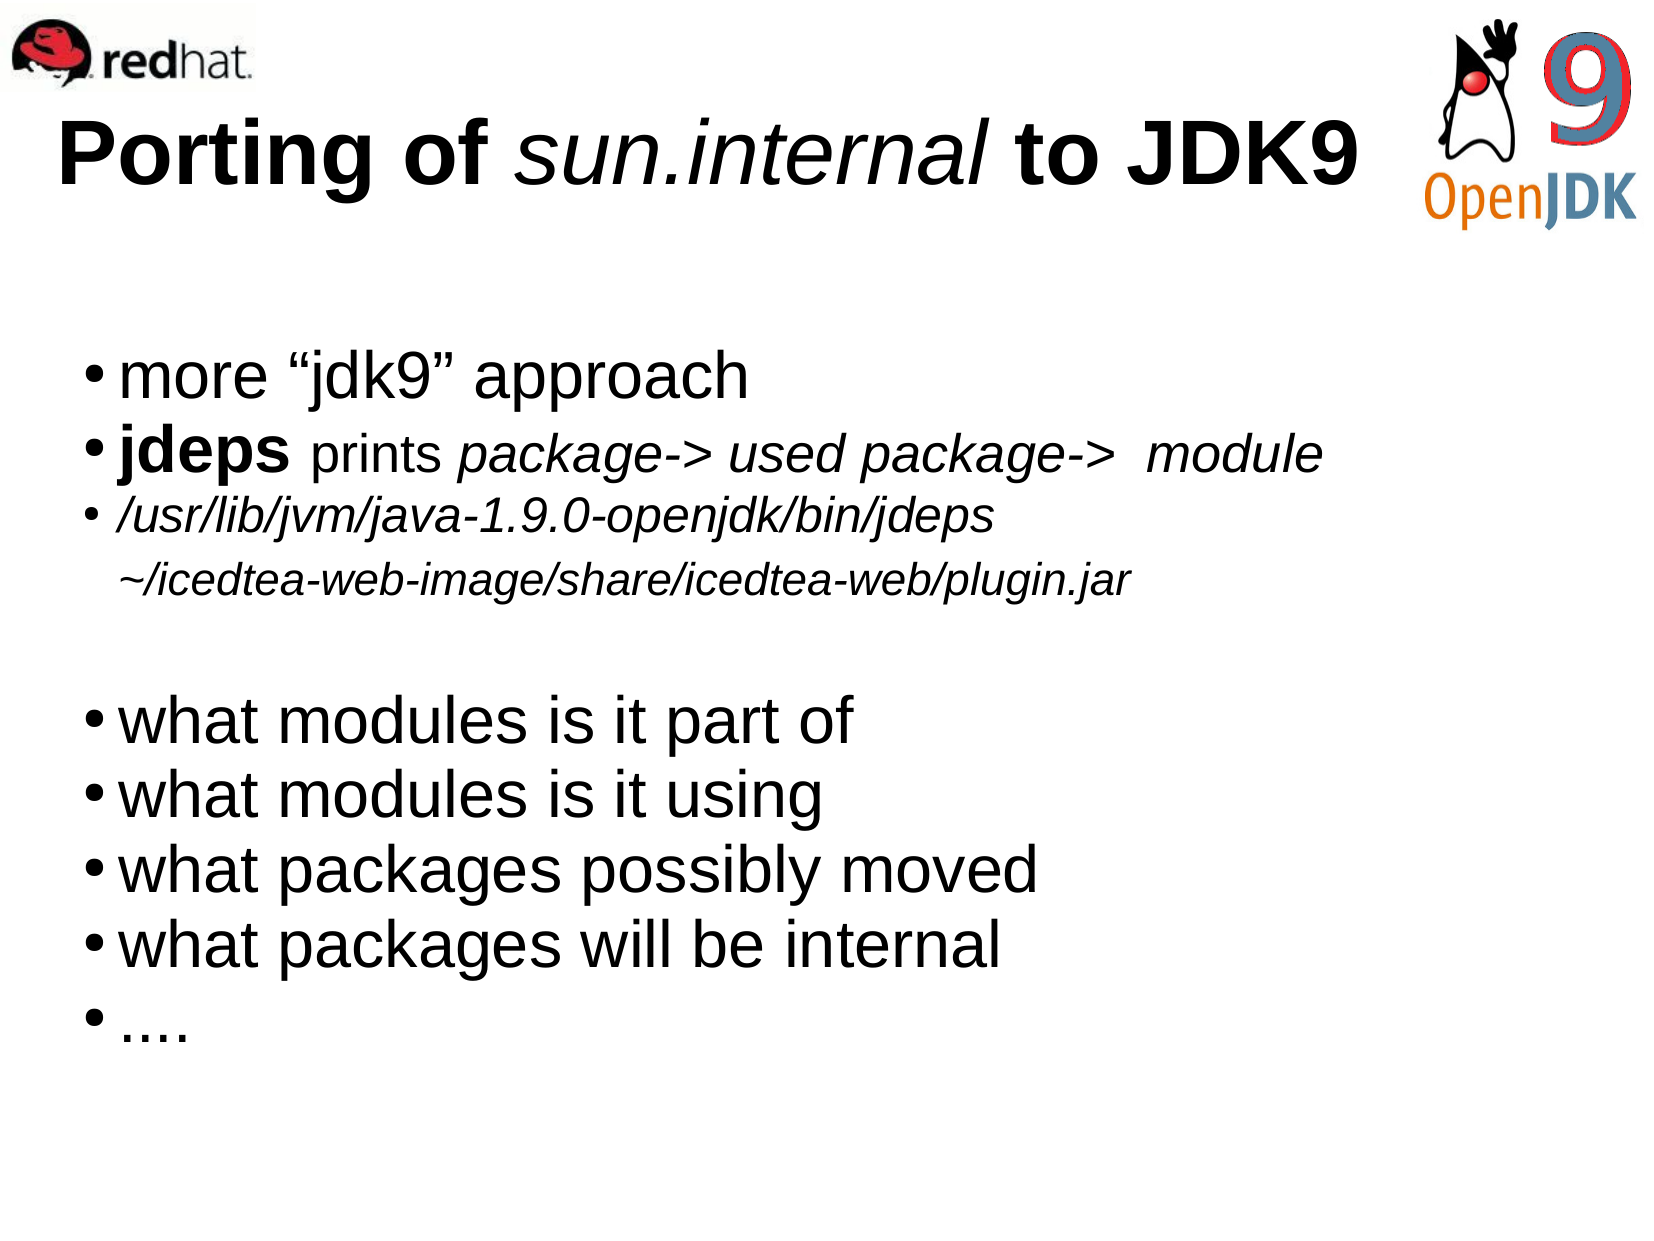

# Porting of sun.internal to JDK9
more “jdk9” approach
jdeps prints package-> used package-> module
/usr/lib/jvm/java-1.9.0-openjdk/bin/jdeps ~/icedtea-web-image/share/icedtea-web/plugin.jar
what modules is it part of
what modules is it using
what packages possibly moved
what packages will be internal
....